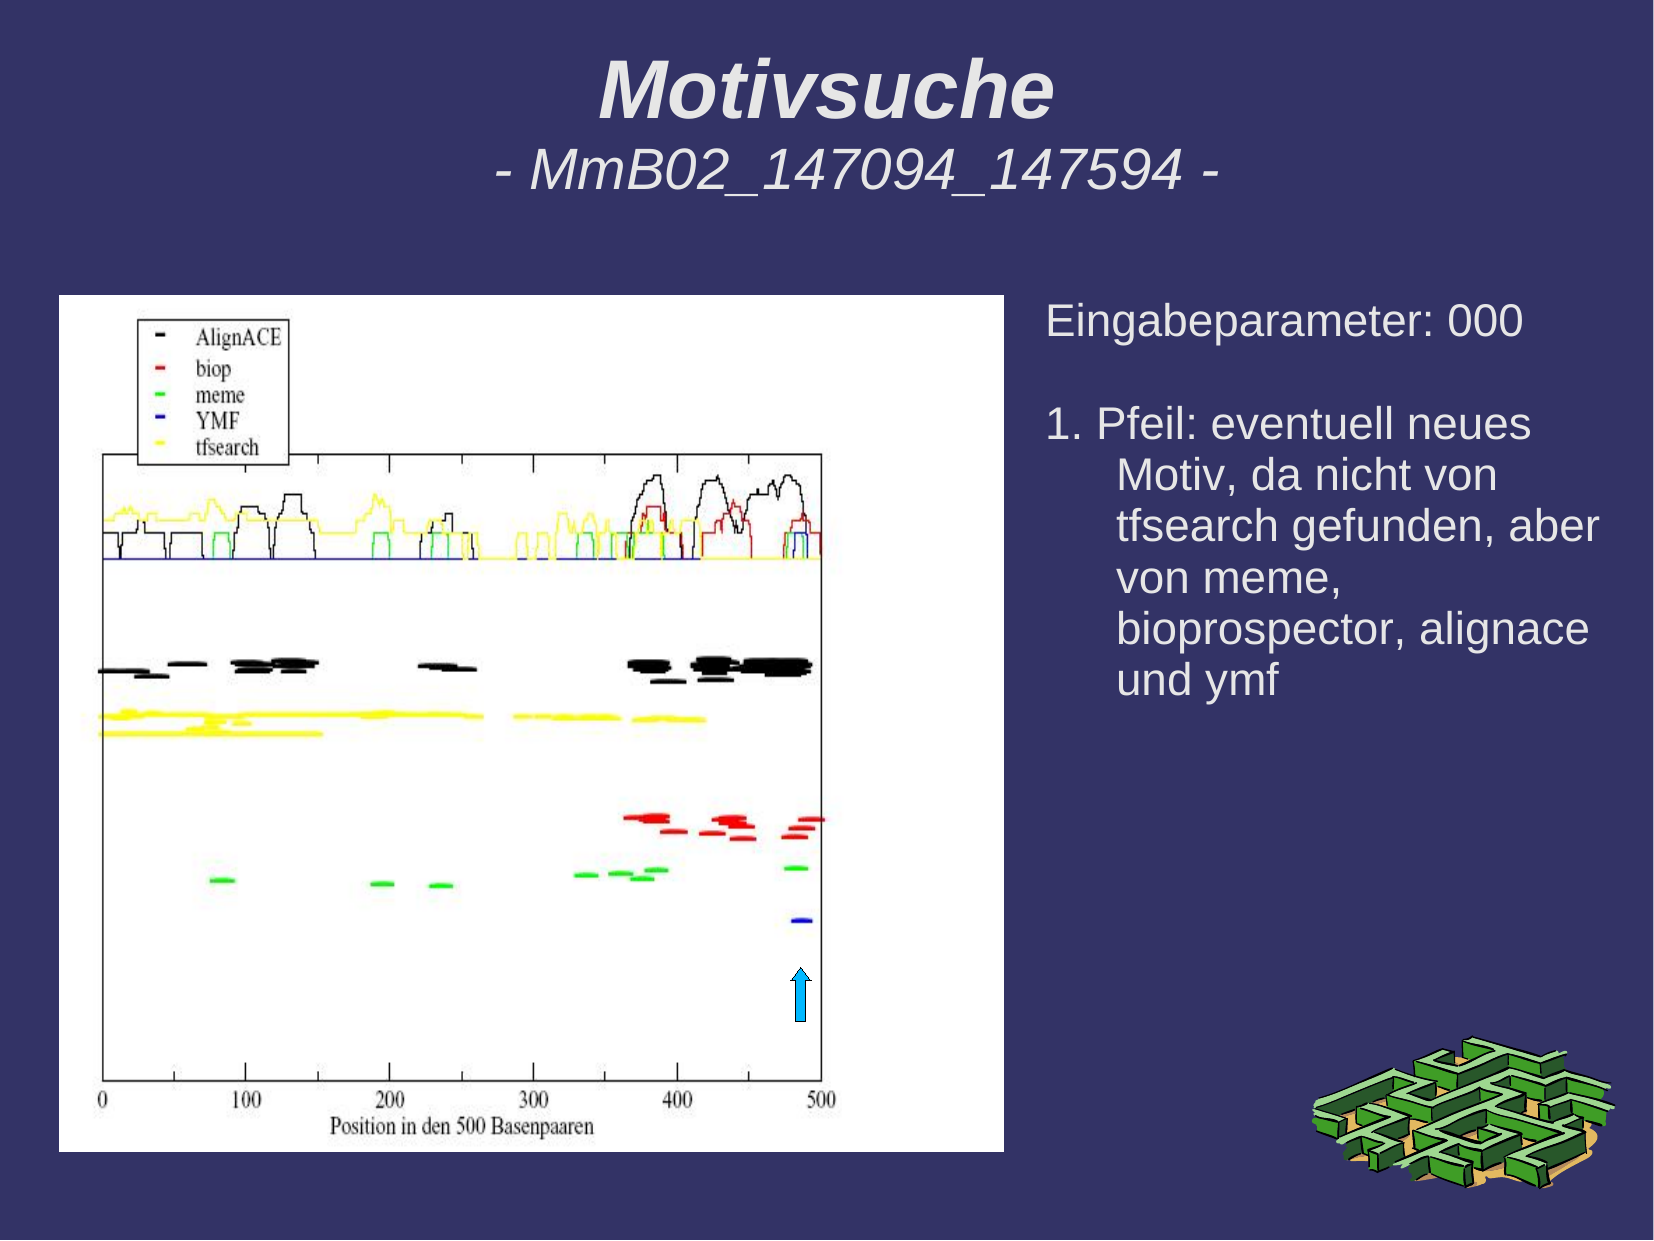

# Motivsuche - MmB02_147094_147594 -
Eingabeparameter: 000
1. Pfeil: eventuell neues Motiv, da nicht von tfsearch gefunden, aber von meme, bioprospector, alignace und ymf